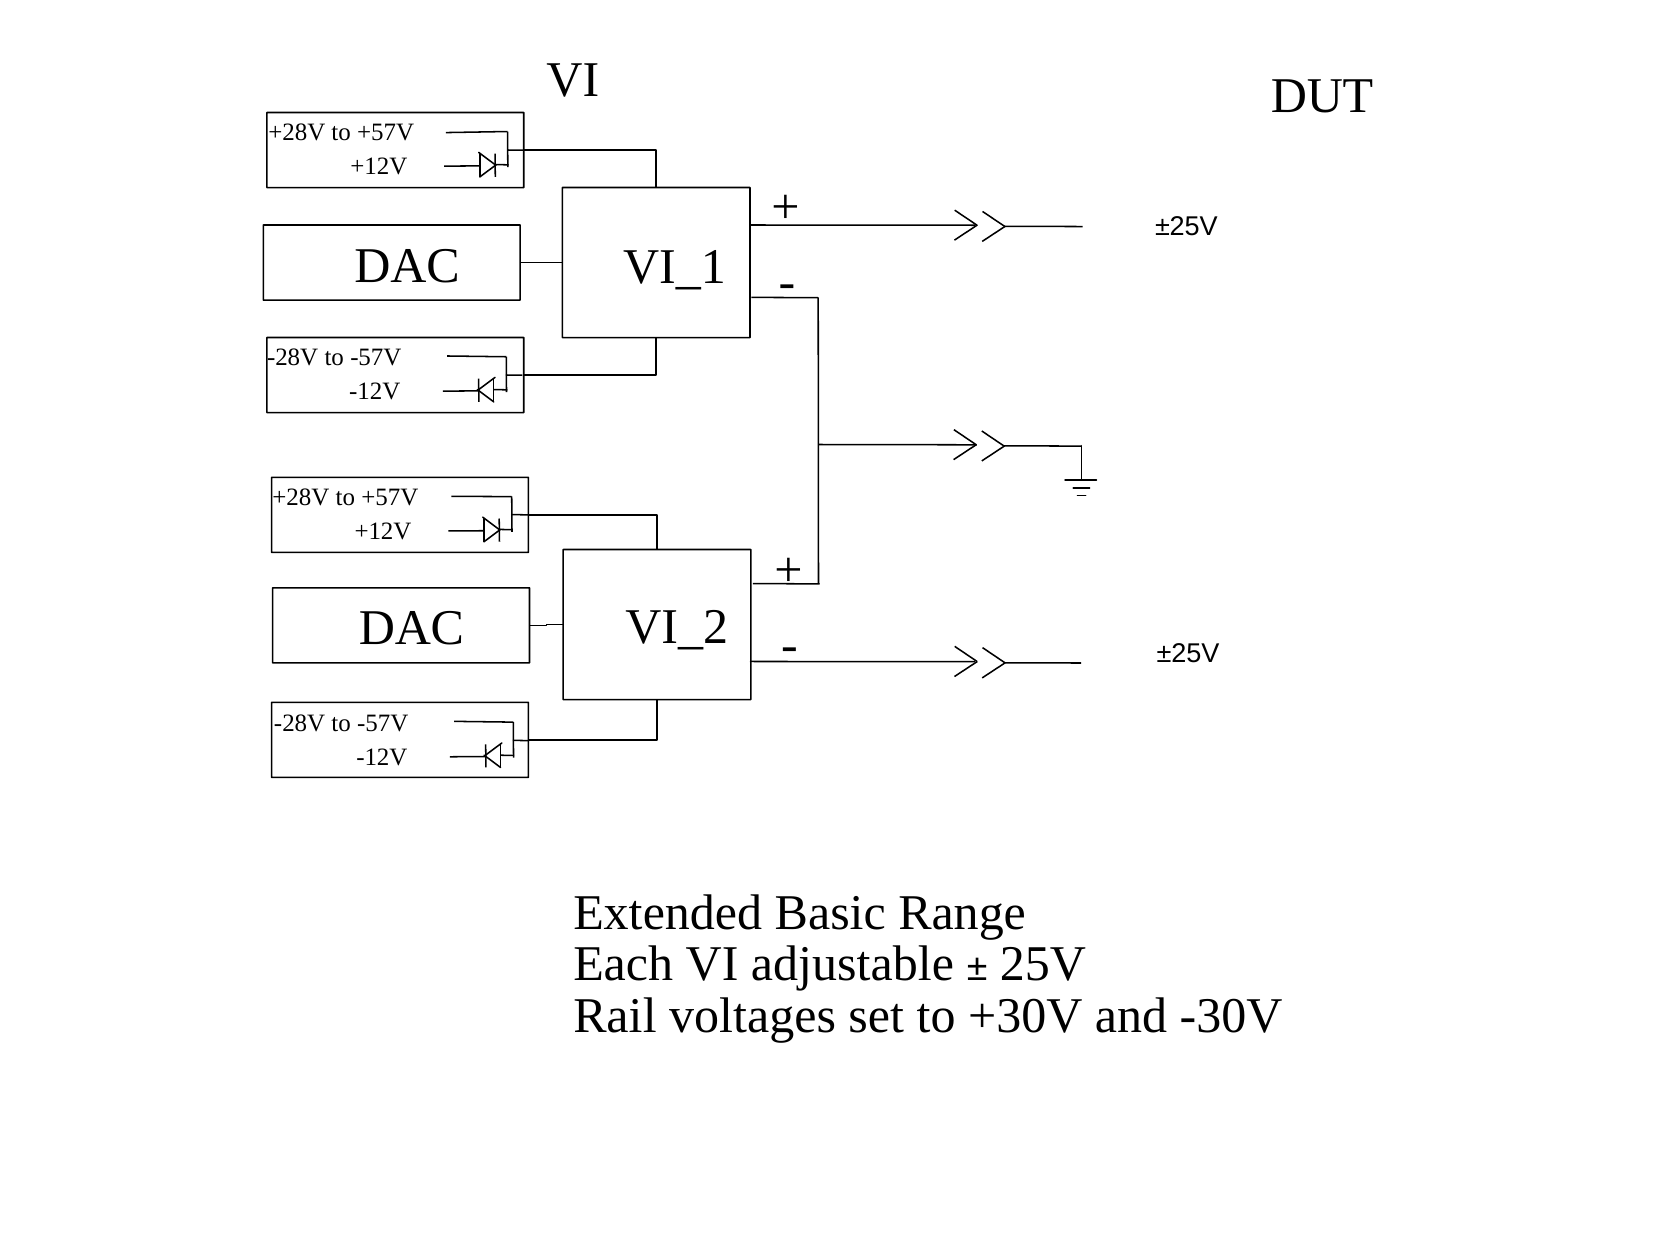

VI
DUT
+28V to +57V
+12V
+
±25V
DAC
VI_1
-
-28V to -57V
-12V
+28V to +57V
+12V
+
VI_2
DAC
-
±25V
-28V to -57V
-12V
Extended Basic Range
Each VI adjustable ± 25V
Rail voltages set to +30V and -30V